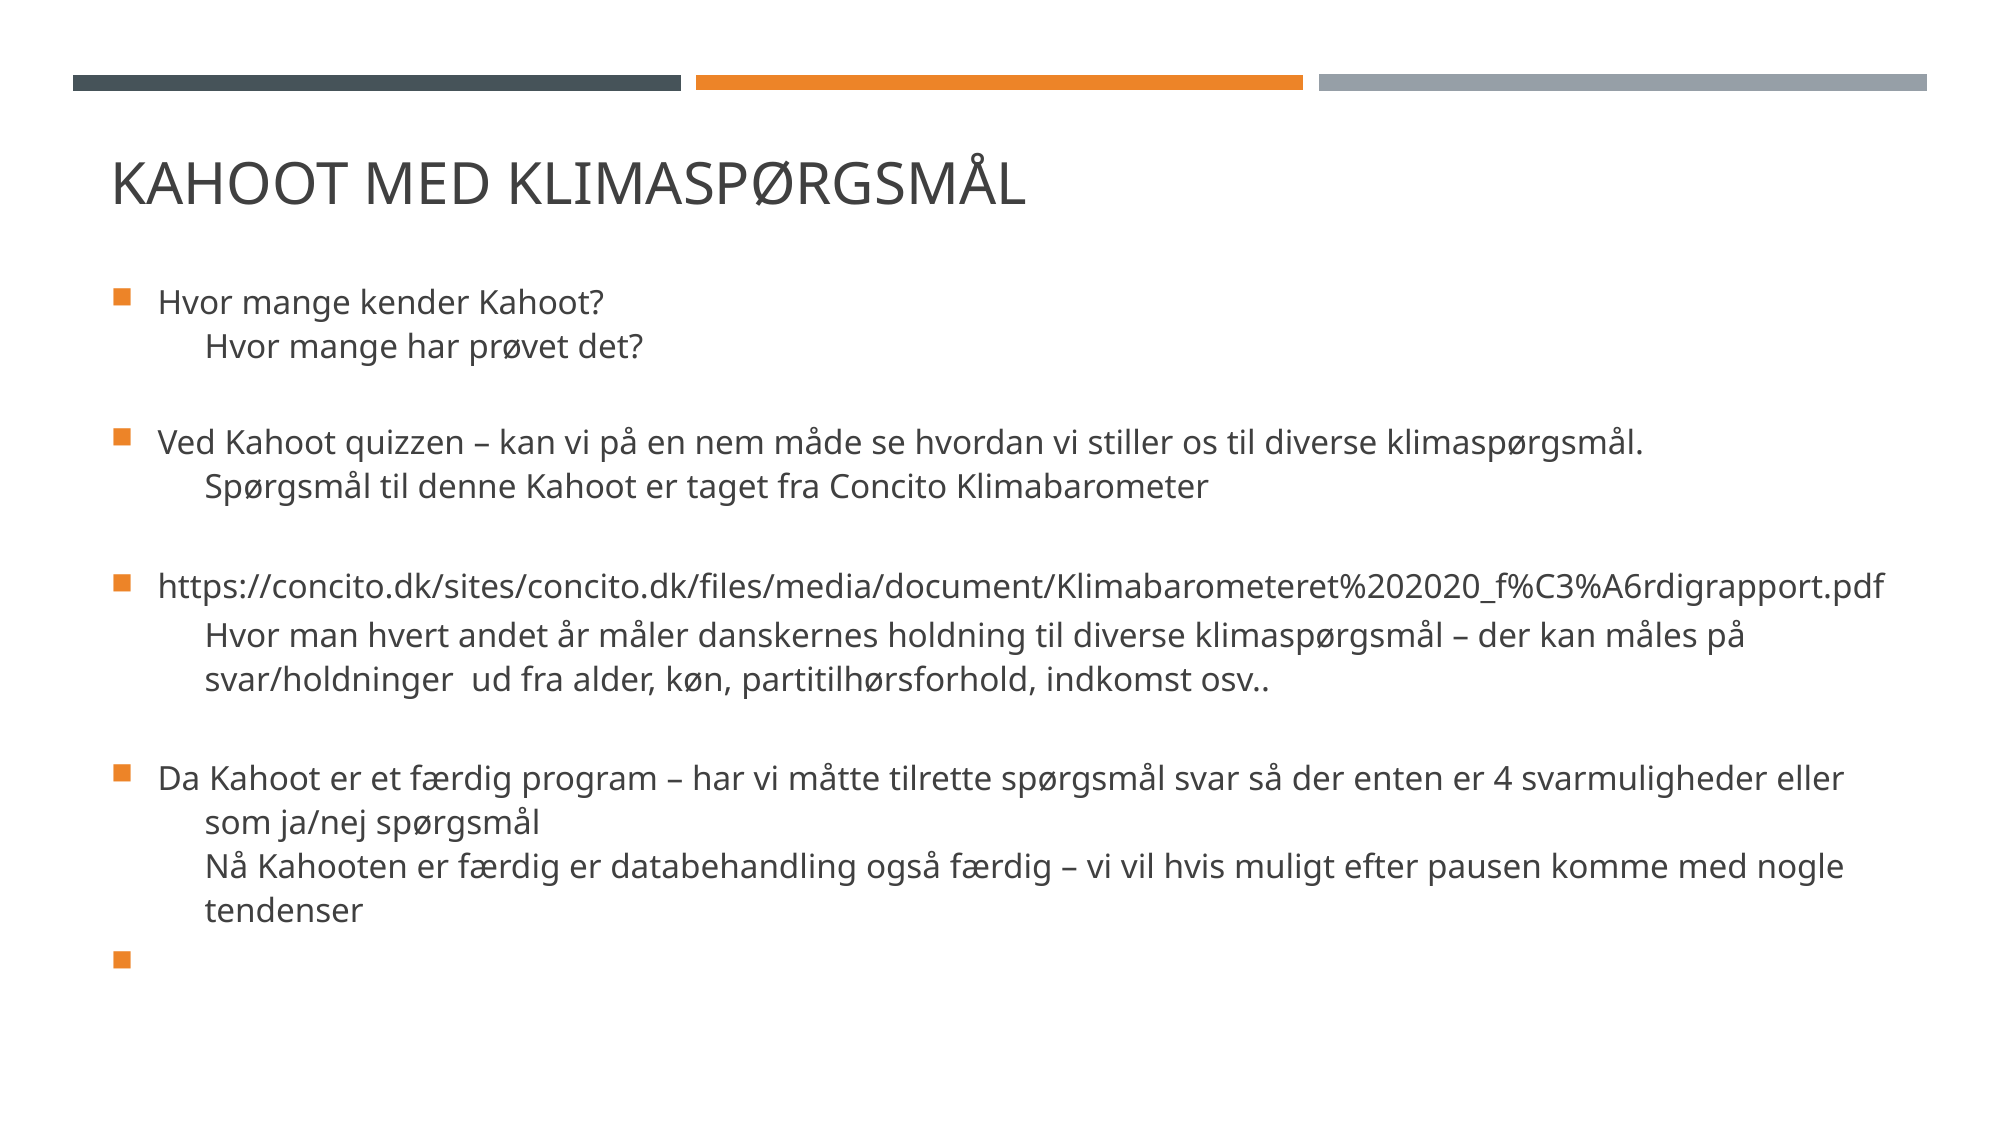

# Kahoot med klimaspørgsmål
Hvor mange kender Kahoot?
Hvor mange har prøvet det?
Ved Kahoot quizzen – kan vi på en nem måde se hvordan vi stiller os til diverse klimaspørgsmål.
Spørgsmål til denne Kahoot er taget fra Concito Klimabarometer
https://concito.dk/sites/concito.dk/files/media/document/Klimabarometeret%202020_f%C3%A6rdigrapport.pdf
Hvor man hvert andet år måler danskernes holdning til diverse klimaspørgsmål – der kan måles på svar/holdninger ud fra alder, køn, partitilhørsforhold, indkomst osv..
Da Kahoot er et færdig program – har vi måtte tilrette spørgsmål svar så der enten er 4 svarmuligheder eller som ja/nej spørgsmål
Nå Kahooten er færdig er databehandling også færdig – vi vil hvis muligt efter pausen komme med nogle tendenser